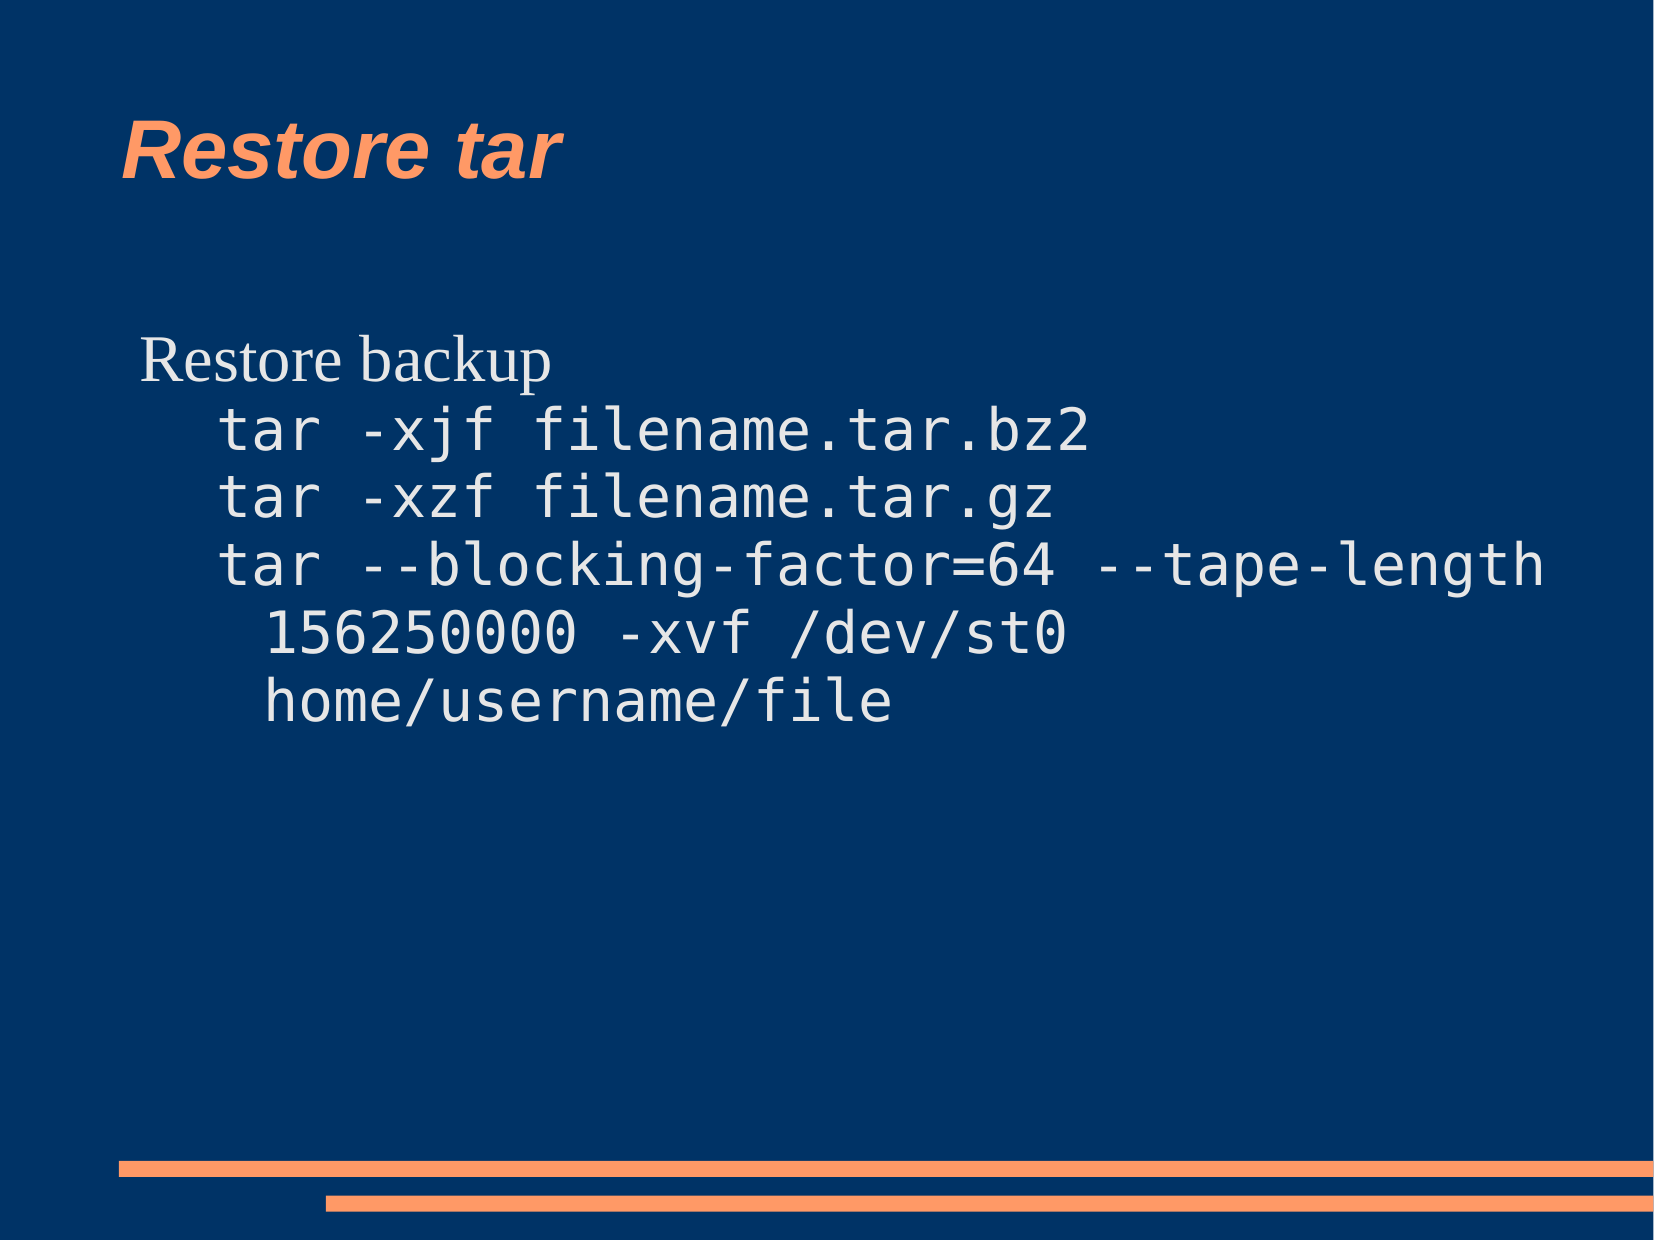

# Restore tar
Restore backup
tar -xjf filename.tar.bz2
tar -xzf filename.tar.gz
tar --blocking-factor=64 --tape-length 156250000 -xvf /dev/st0 home/username/file